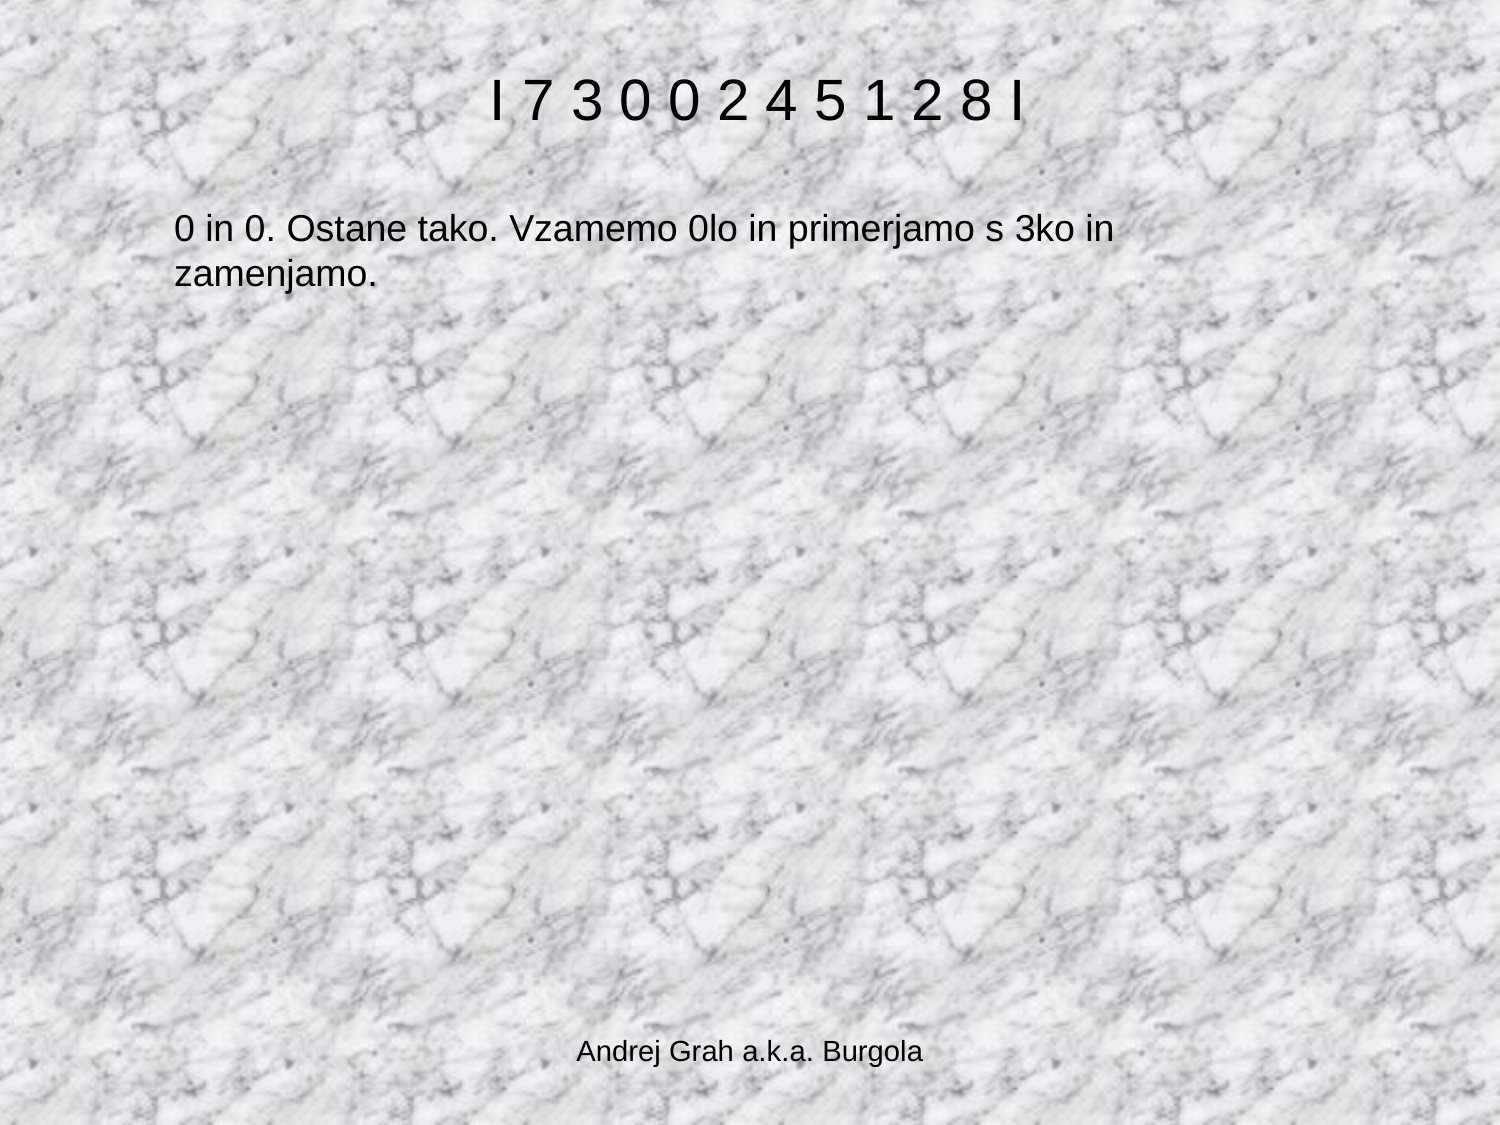

I 7 3 0 0 2 4 5 1 2 8 I
0 in 0. Ostane tako. Vzamemo 0lo in primerjamo s 3ko in zamenjamo.
Andrej Grah a.k.a. Burgola